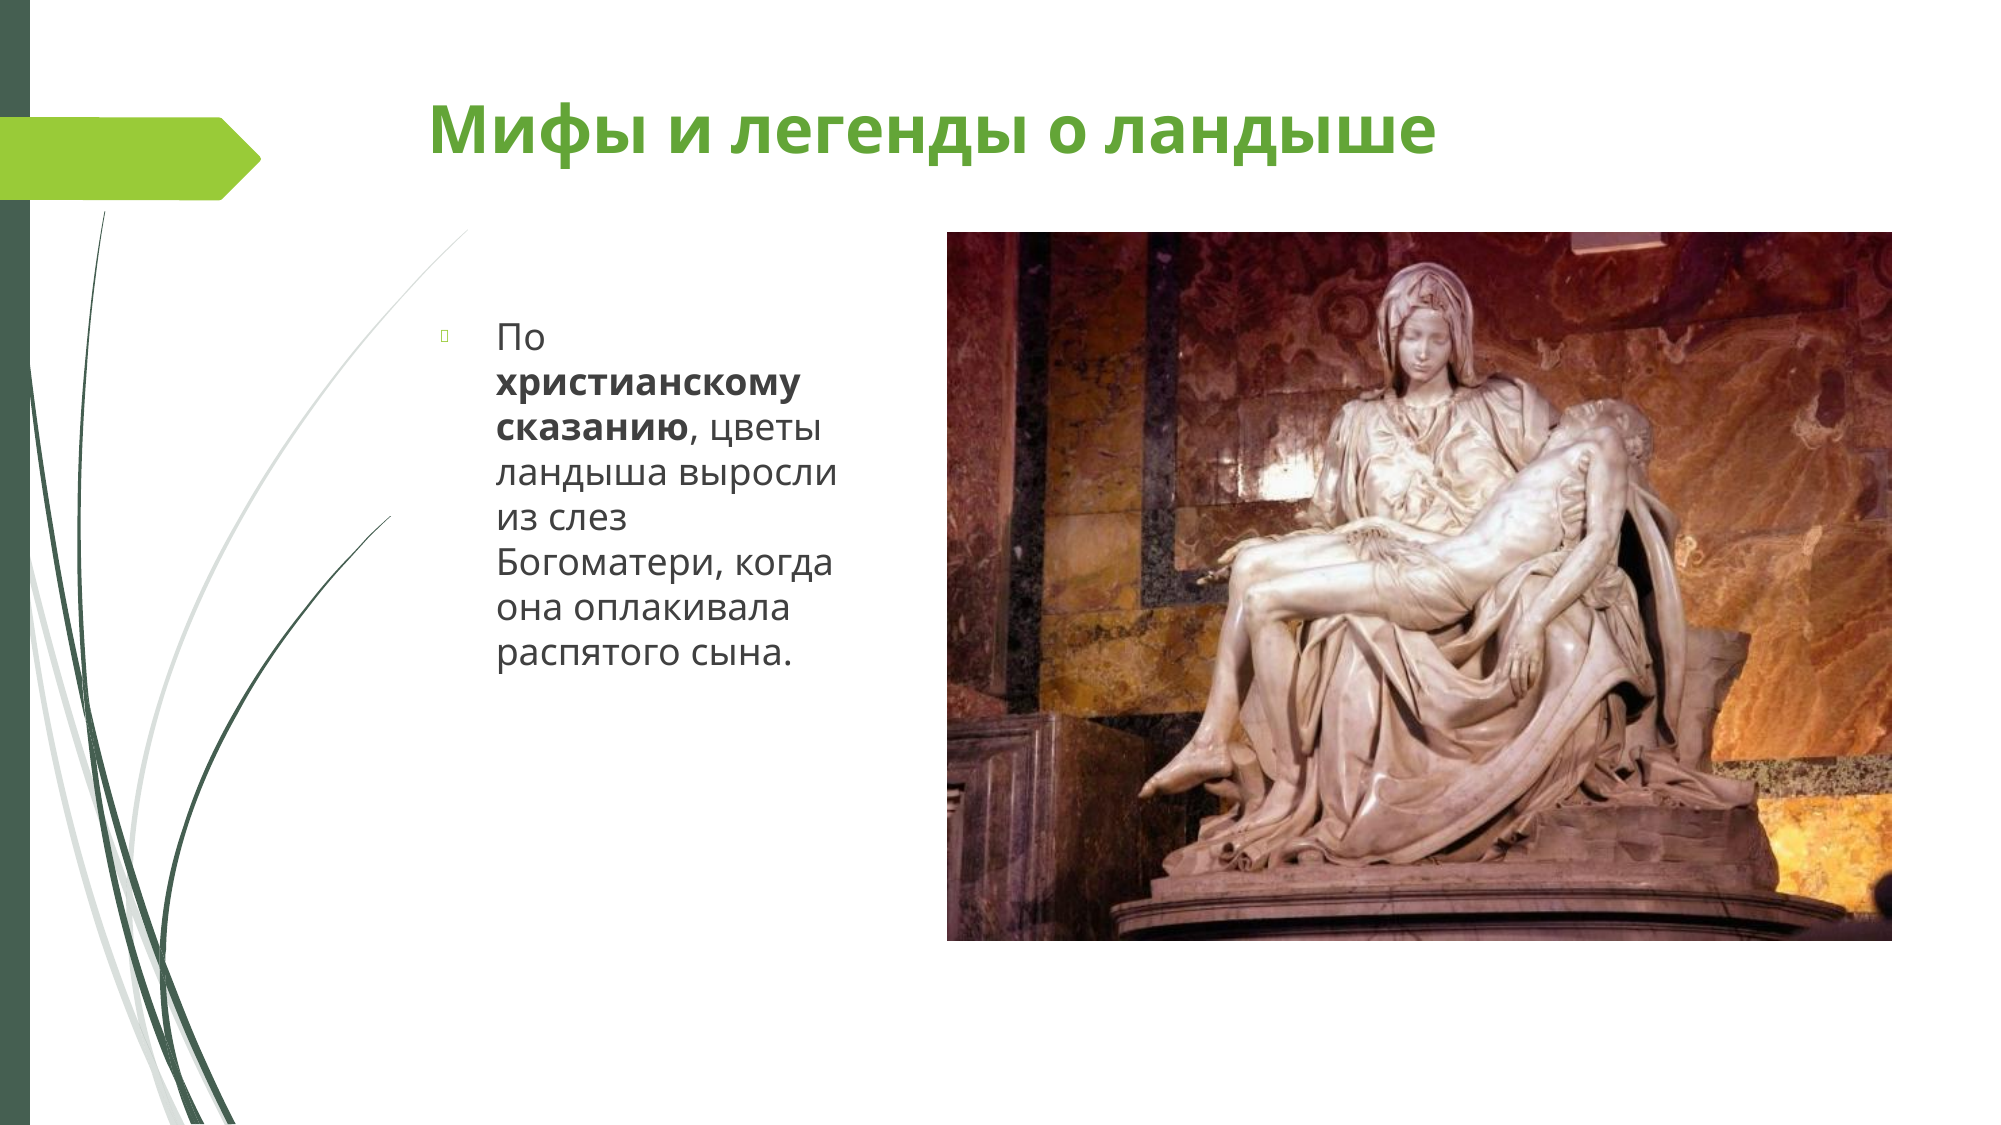

# Мифы и легенды о ландыше
По христианскому сказанию, цветы ландыша выросли из слез Богоматери, когда она оплакивала распятого сына.